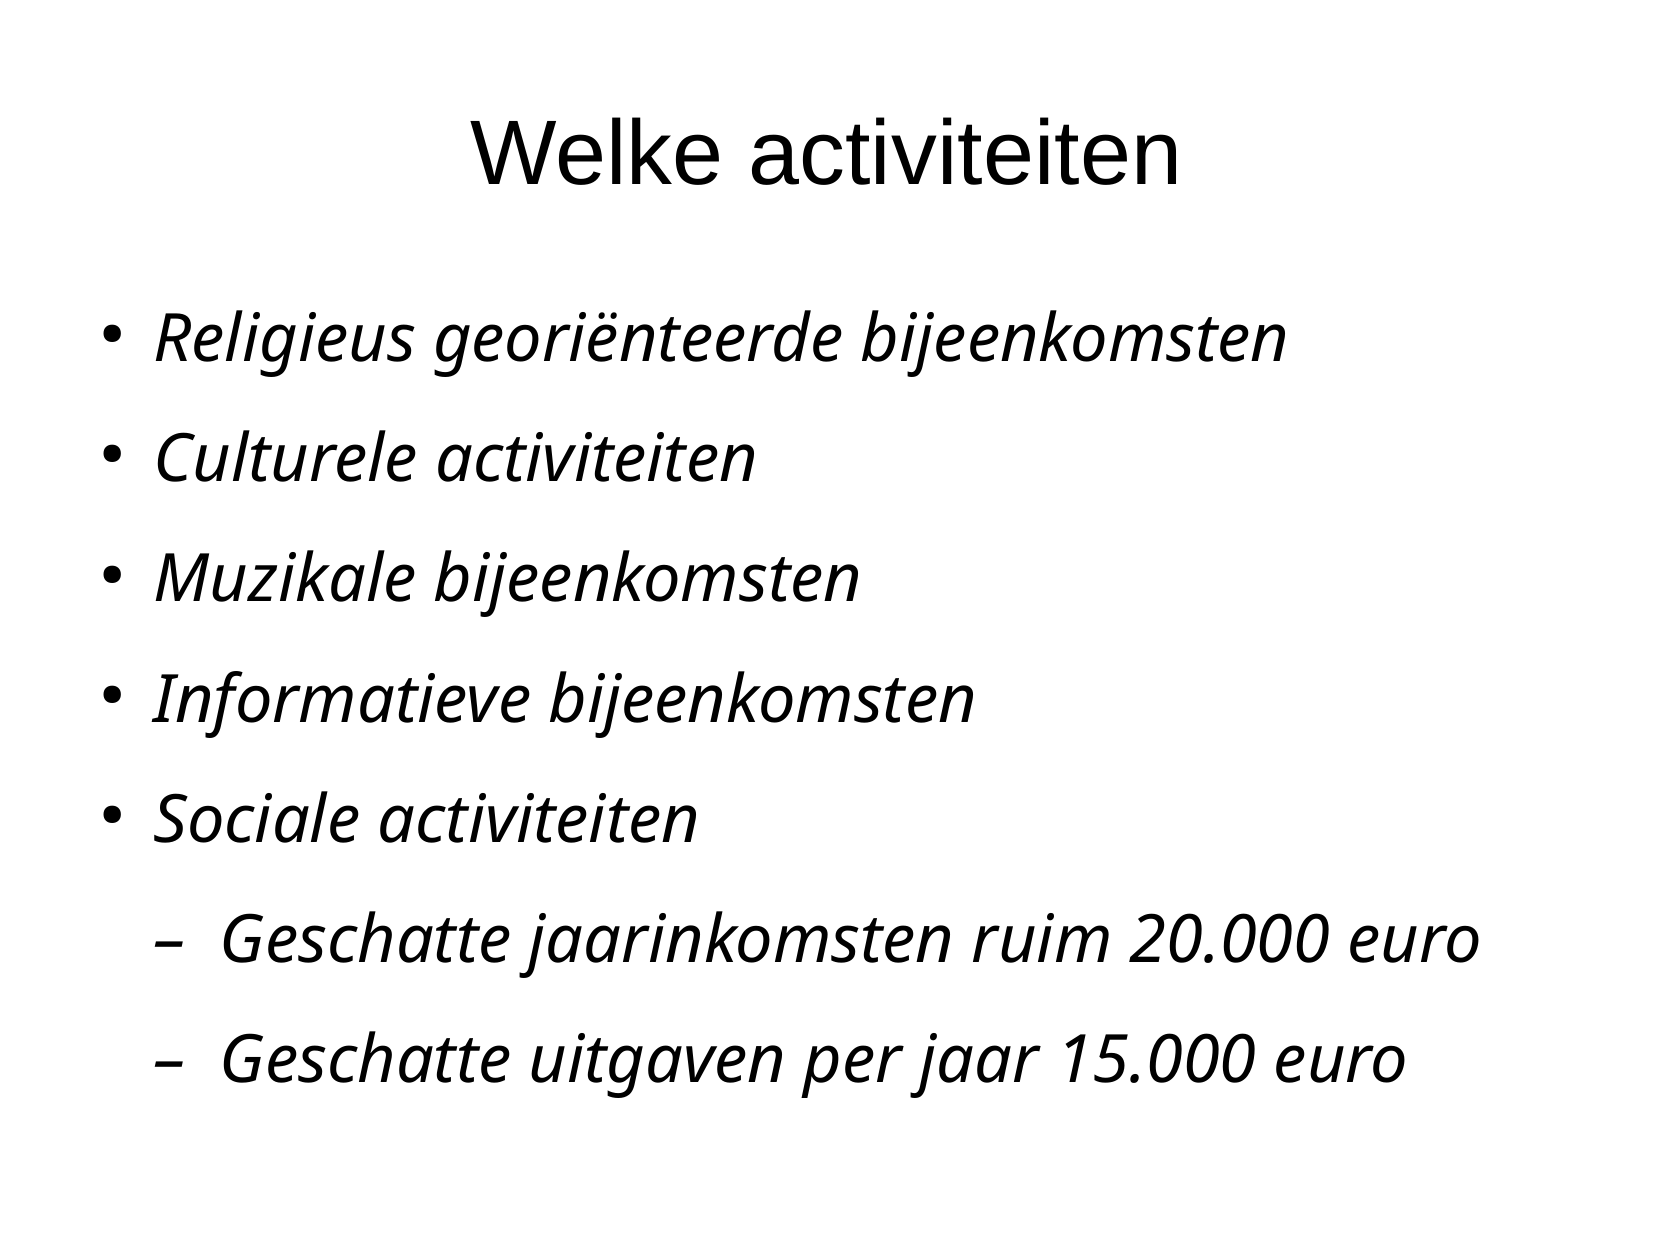

# Welke activiteiten
Religieus georiënteerde bijeenkomsten
Culturele activiteiten
Muzikale bijeenkomsten
Informatieve bijeenkomsten
Sociale activiteiten
– Geschatte jaarinkomsten ruim 20.000 euro
– Geschatte uitgaven per jaar 15.000 euro